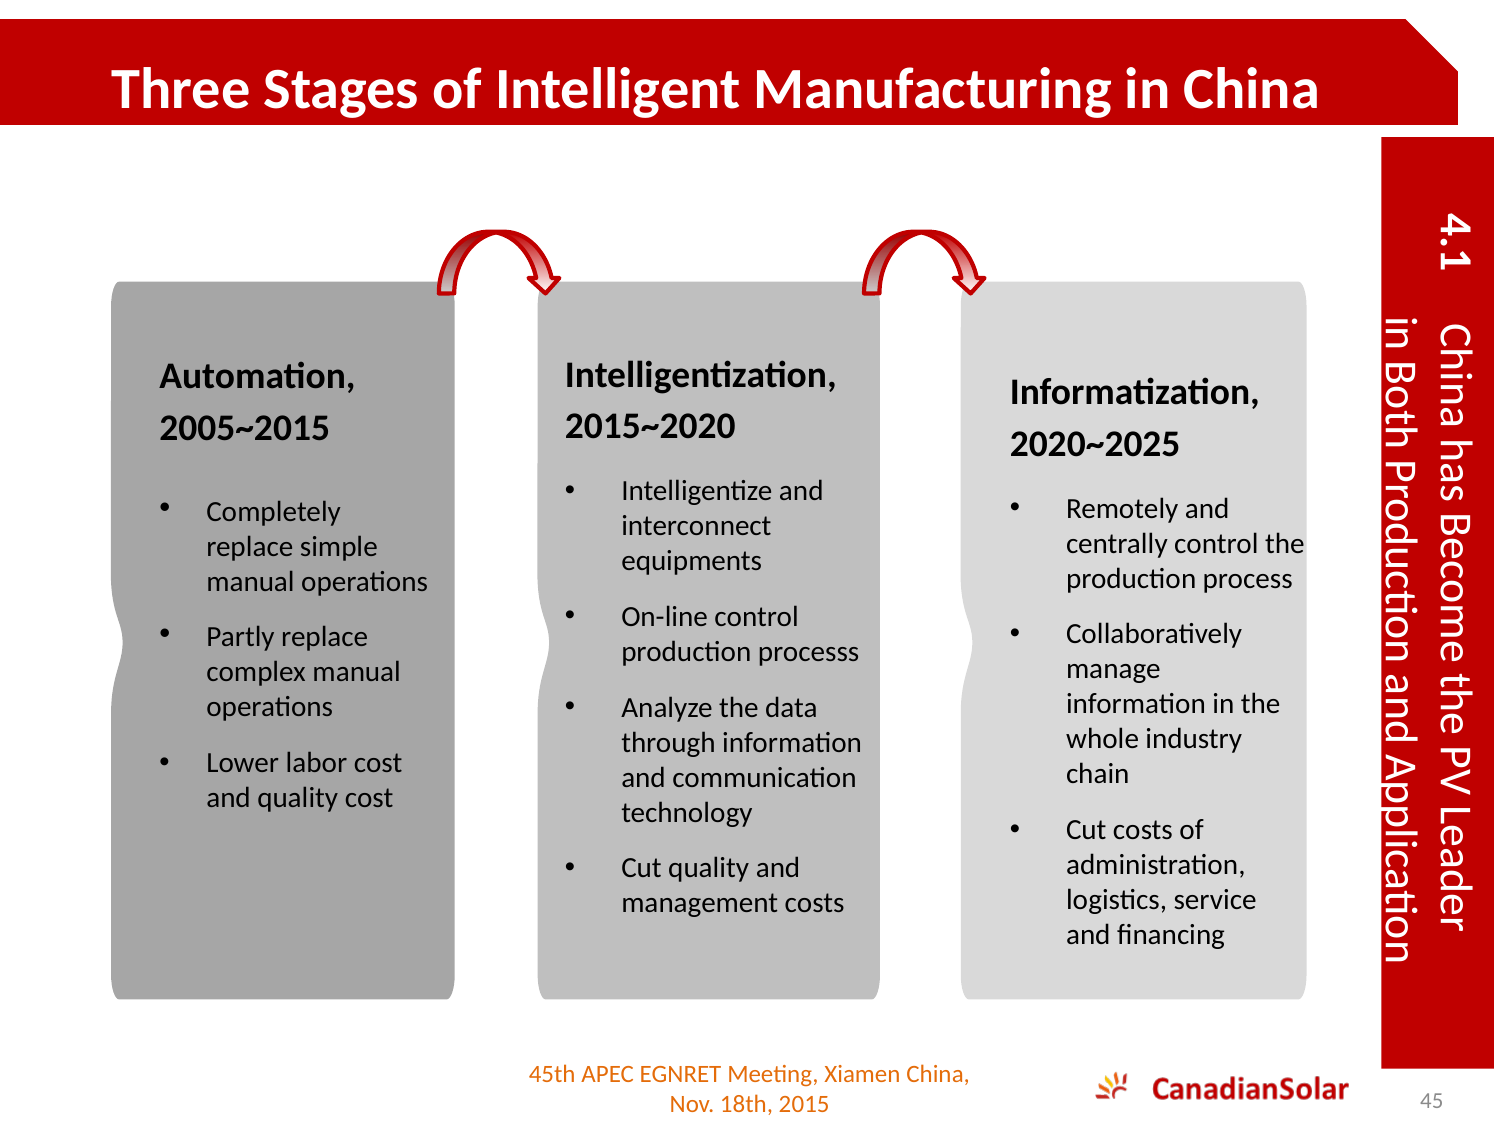

Three Stages of Intelligent Manufacturing in China
 4.1 China has Become the PV Leader
 in Both Production and Application
Automation,
2005~2015
Completely replace simple manual operations
Partly replace complex manual operations
Lower labor cost and quality cost
Informatization,
2020~2025
Remotely and centrally control the production process
Collaboratively manage information in the whole industry chain
Cut costs of administration, logistics, service and financing
Intelligentization,
2015~2020
Intelligentize and interconnect equipments
On-line control production processs
Analyze the data through information and communication technology
Cut quality and management costs
45th APEC EGNRET Meeting, Xiamen China, Nov. 18th, 2015